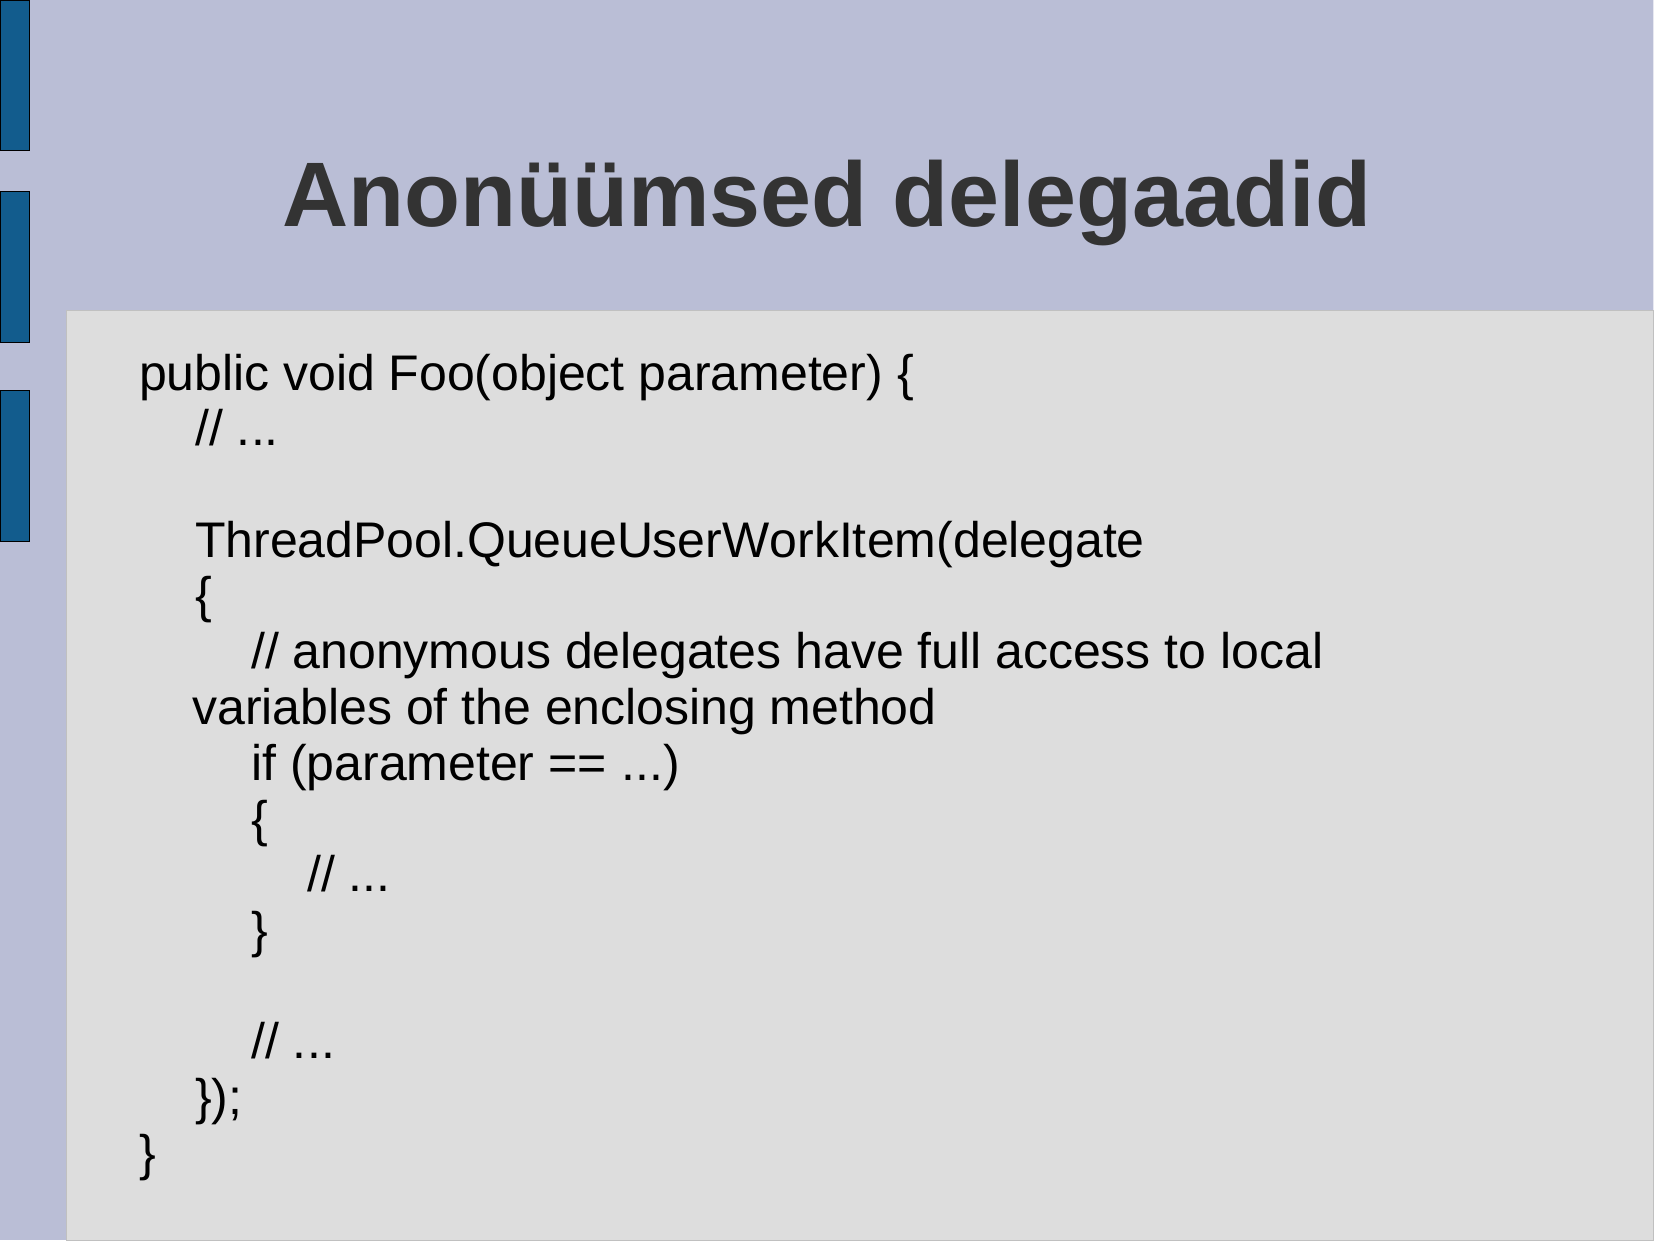

# Anonüümsed delegaadid
public void Foo(object parameter) {
 // ...
 ThreadPool.QueueUserWorkItem(delegate
 {
 // anonymous delegates have full access to local variables of the enclosing method
 if (parameter == ...)
 {
 // ...
 }
 // ...
 });
}